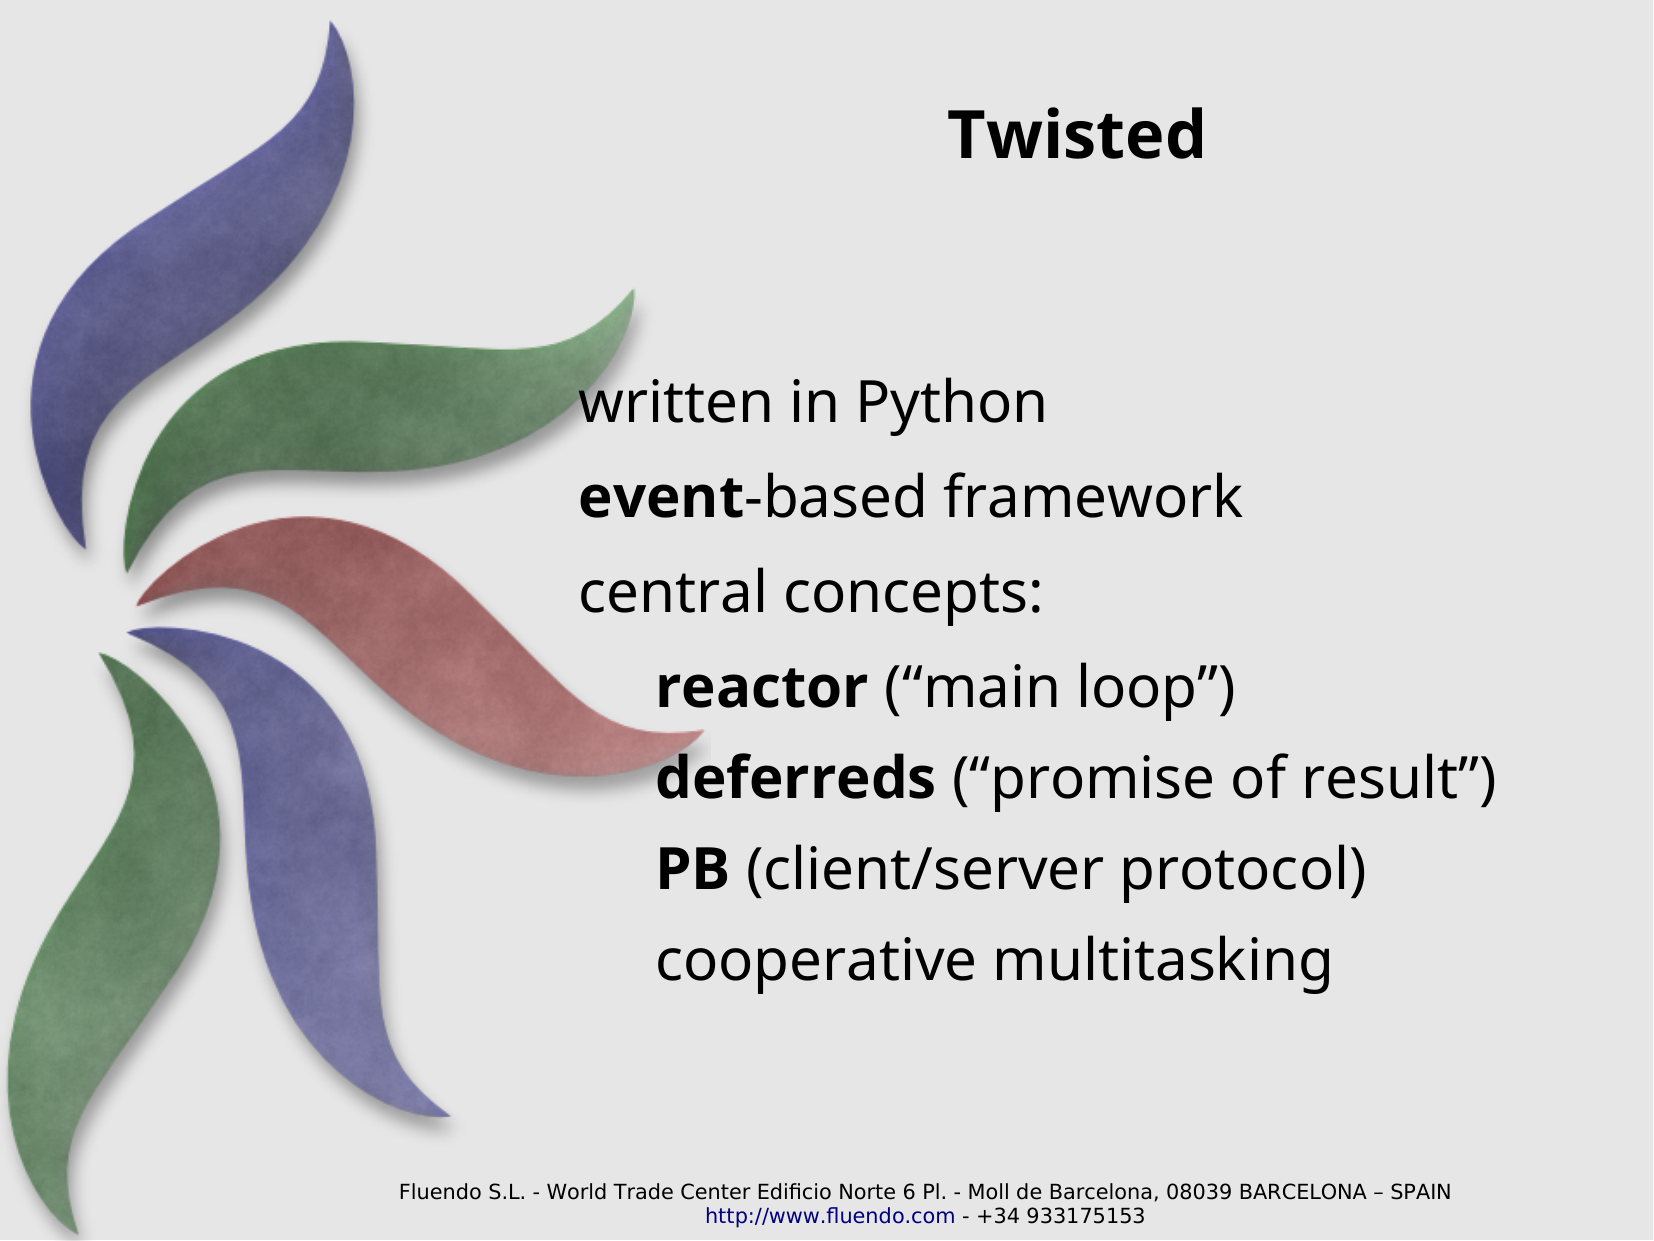

# Twisted
written in Python
event-based framework
central concepts:
reactor (“main loop”)
deferreds (“promise of result”)
PB (client/server protocol)
cooperative multitasking